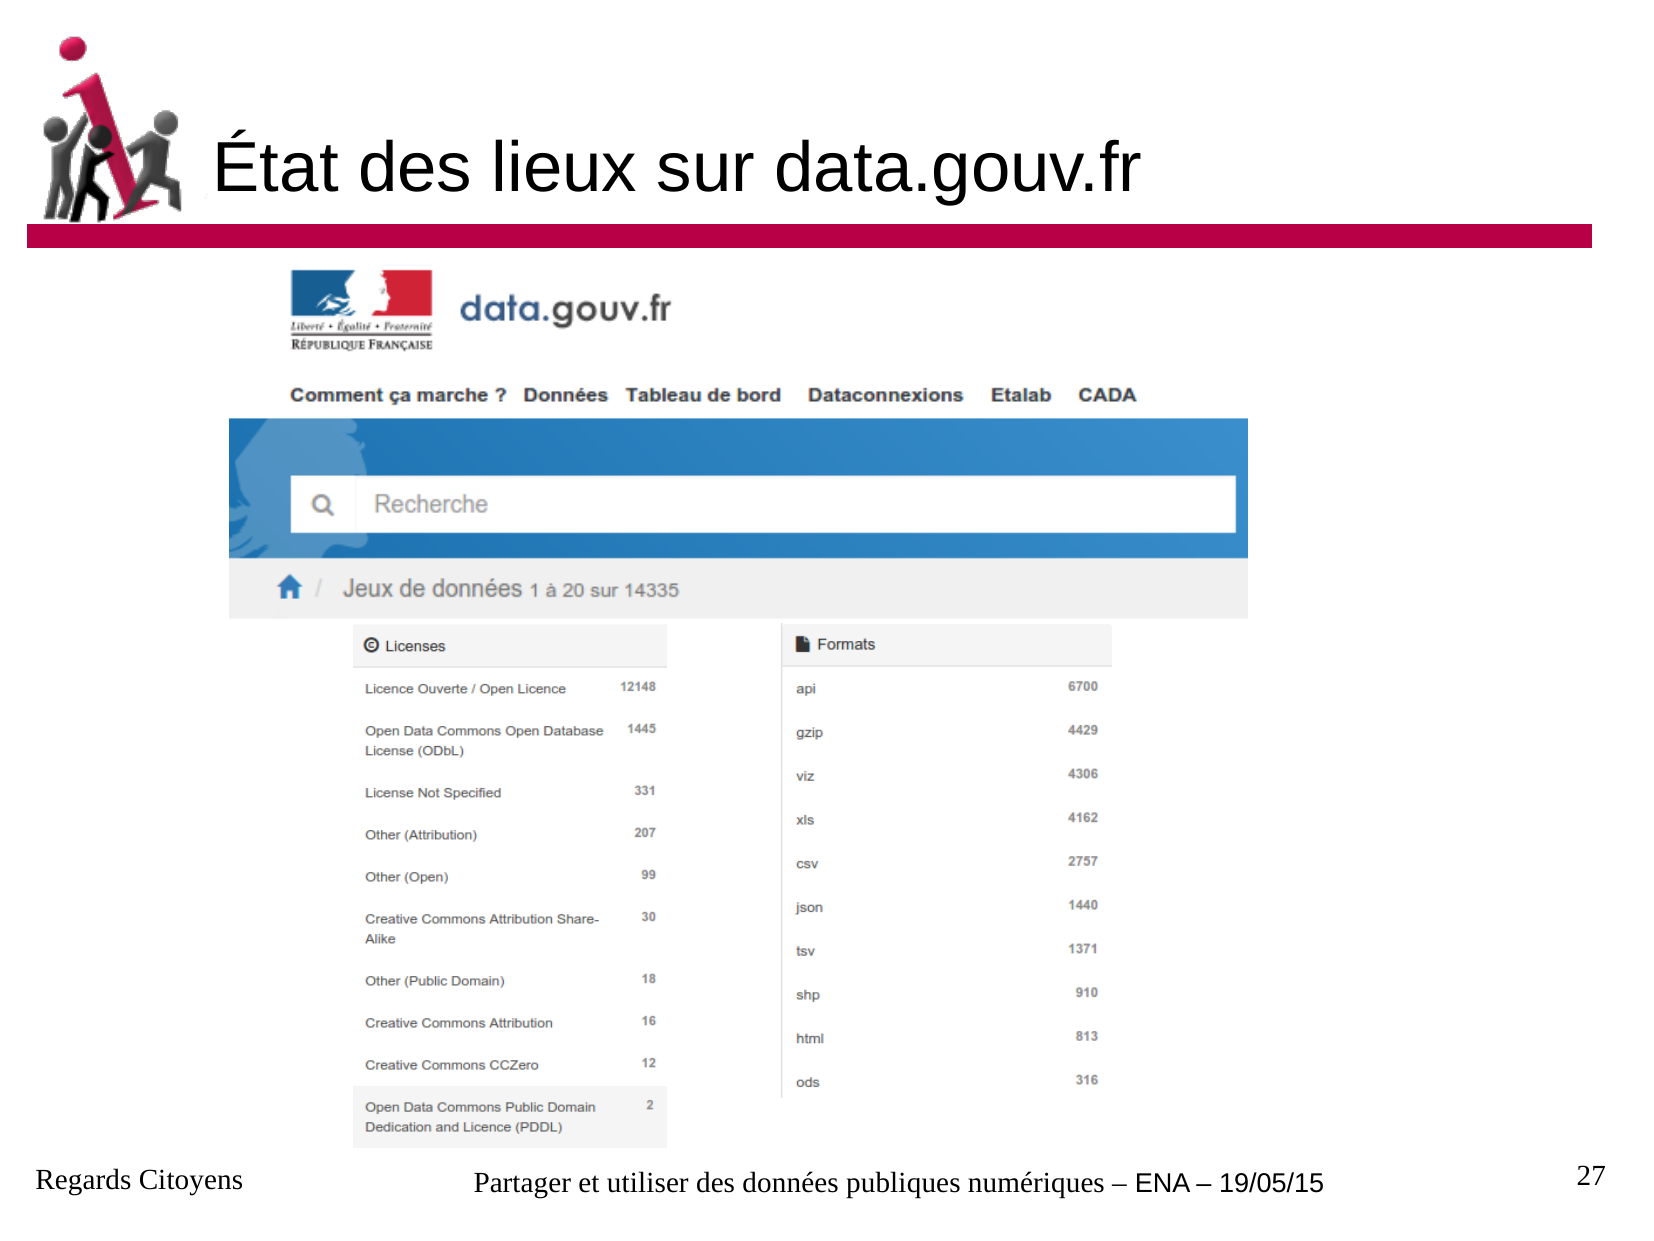

# État des lieux sur data.gouv.fr
27